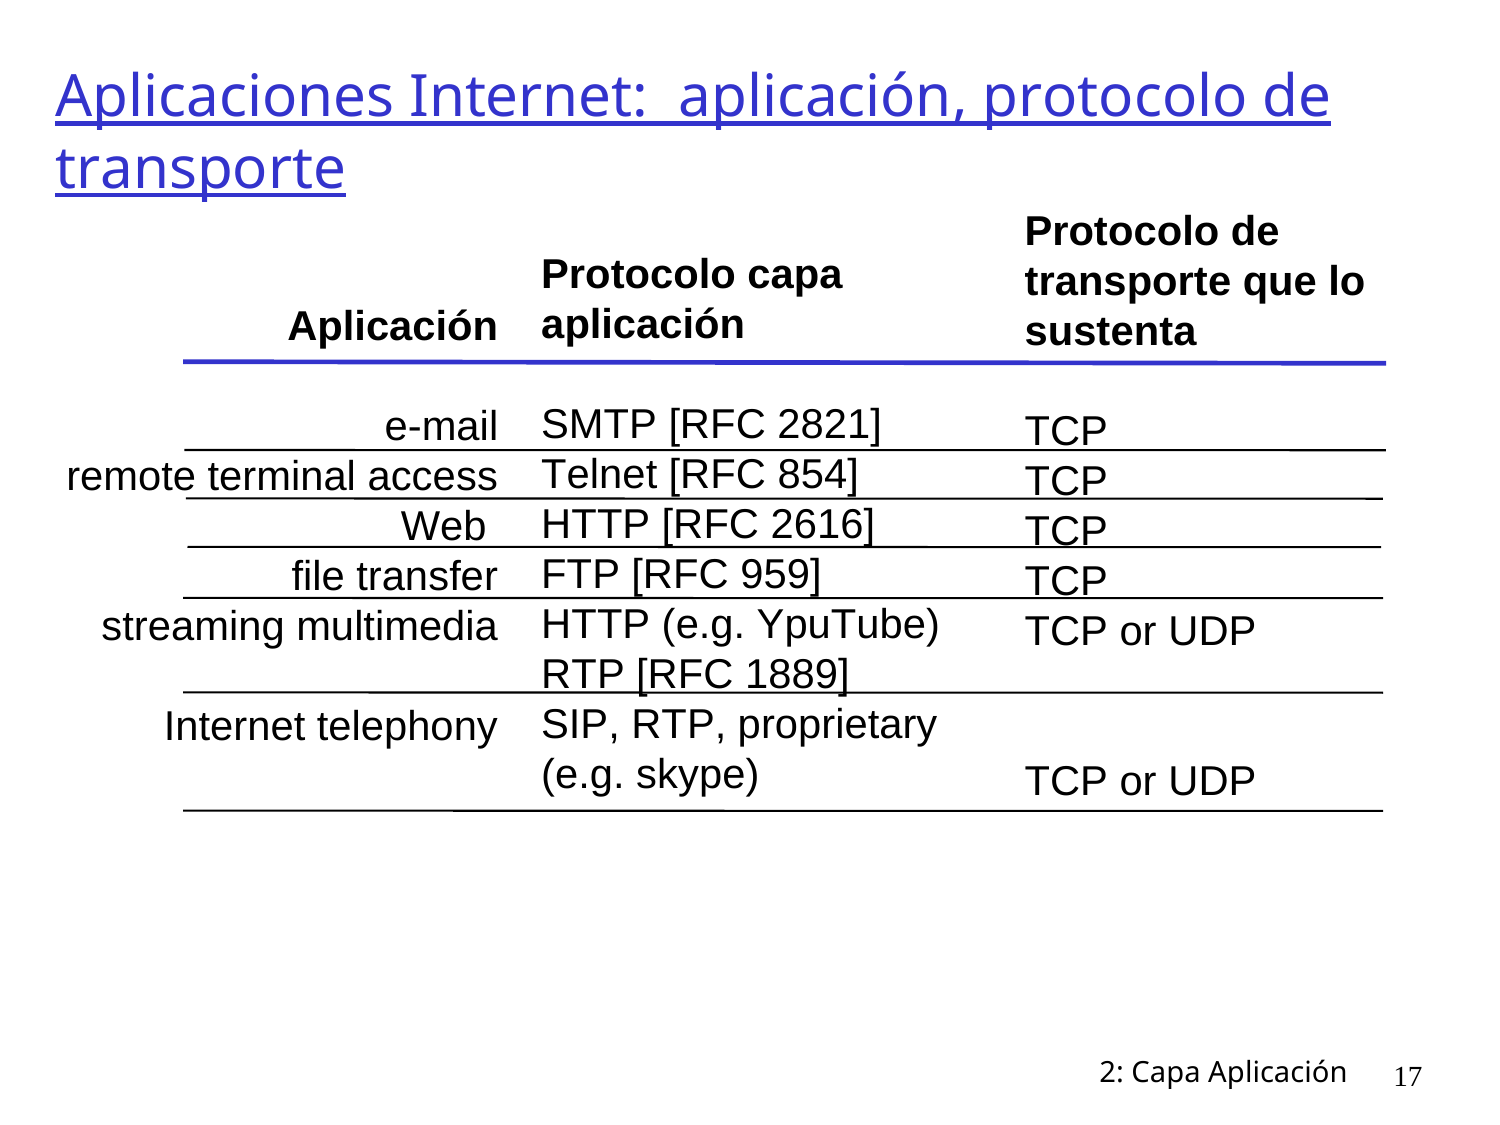

# Aplicaciones Internet: aplicación, protocolo de transporte
Protocolo de transporte que lo sustenta
TCP
TCP
TCP
TCP
TCP or UDP
TCP or UDP
Protocolo capa
aplicación
SMTP [RFC 2821]
Telnet [RFC 854]
HTTP [RFC 2616]
FTP [RFC 959]
HTTP (e.g. YpuTube)
RTP [RFC 1889]
SIP, RTP, proprietary
(e.g. skype)
Aplicación
e-mail
remote terminal access
Web
file transfer
streaming multimedia
Internet telephony